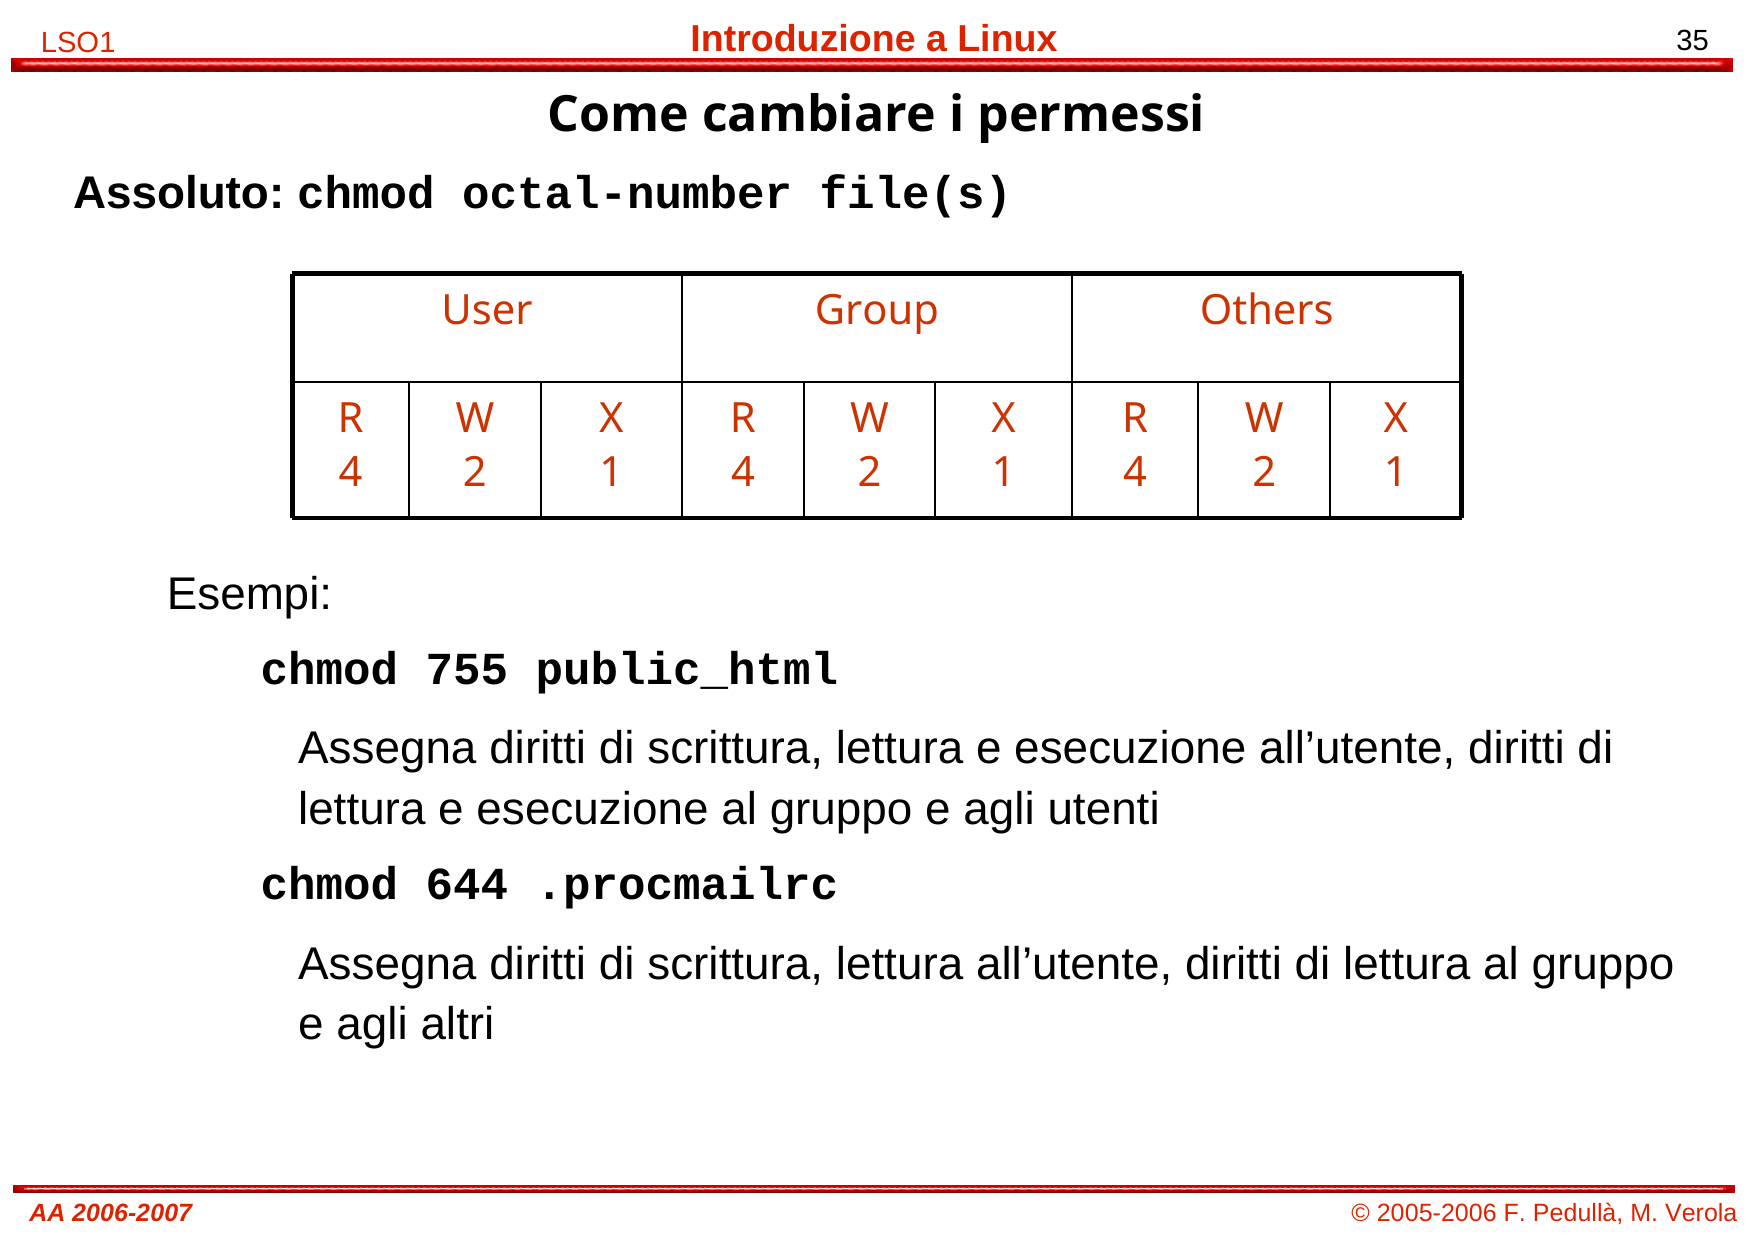

# Come cambiare i permessi
Assoluto: chmod octal-number file(s)
Esempi:
chmod 755 public_html
	Assegna diritti di scrittura, lettura e esecuzione all’utente, diritti di lettura e esecuzione al gruppo e agli utenti
chmod 644 .procmailrc
	Assegna diritti di scrittura, lettura all’utente, diritti di lettura al gruppo e agli altri
User
Group
Others
R
4
W
2
X
1
R
4
W
2
X
1
R
4
W
2
X
1